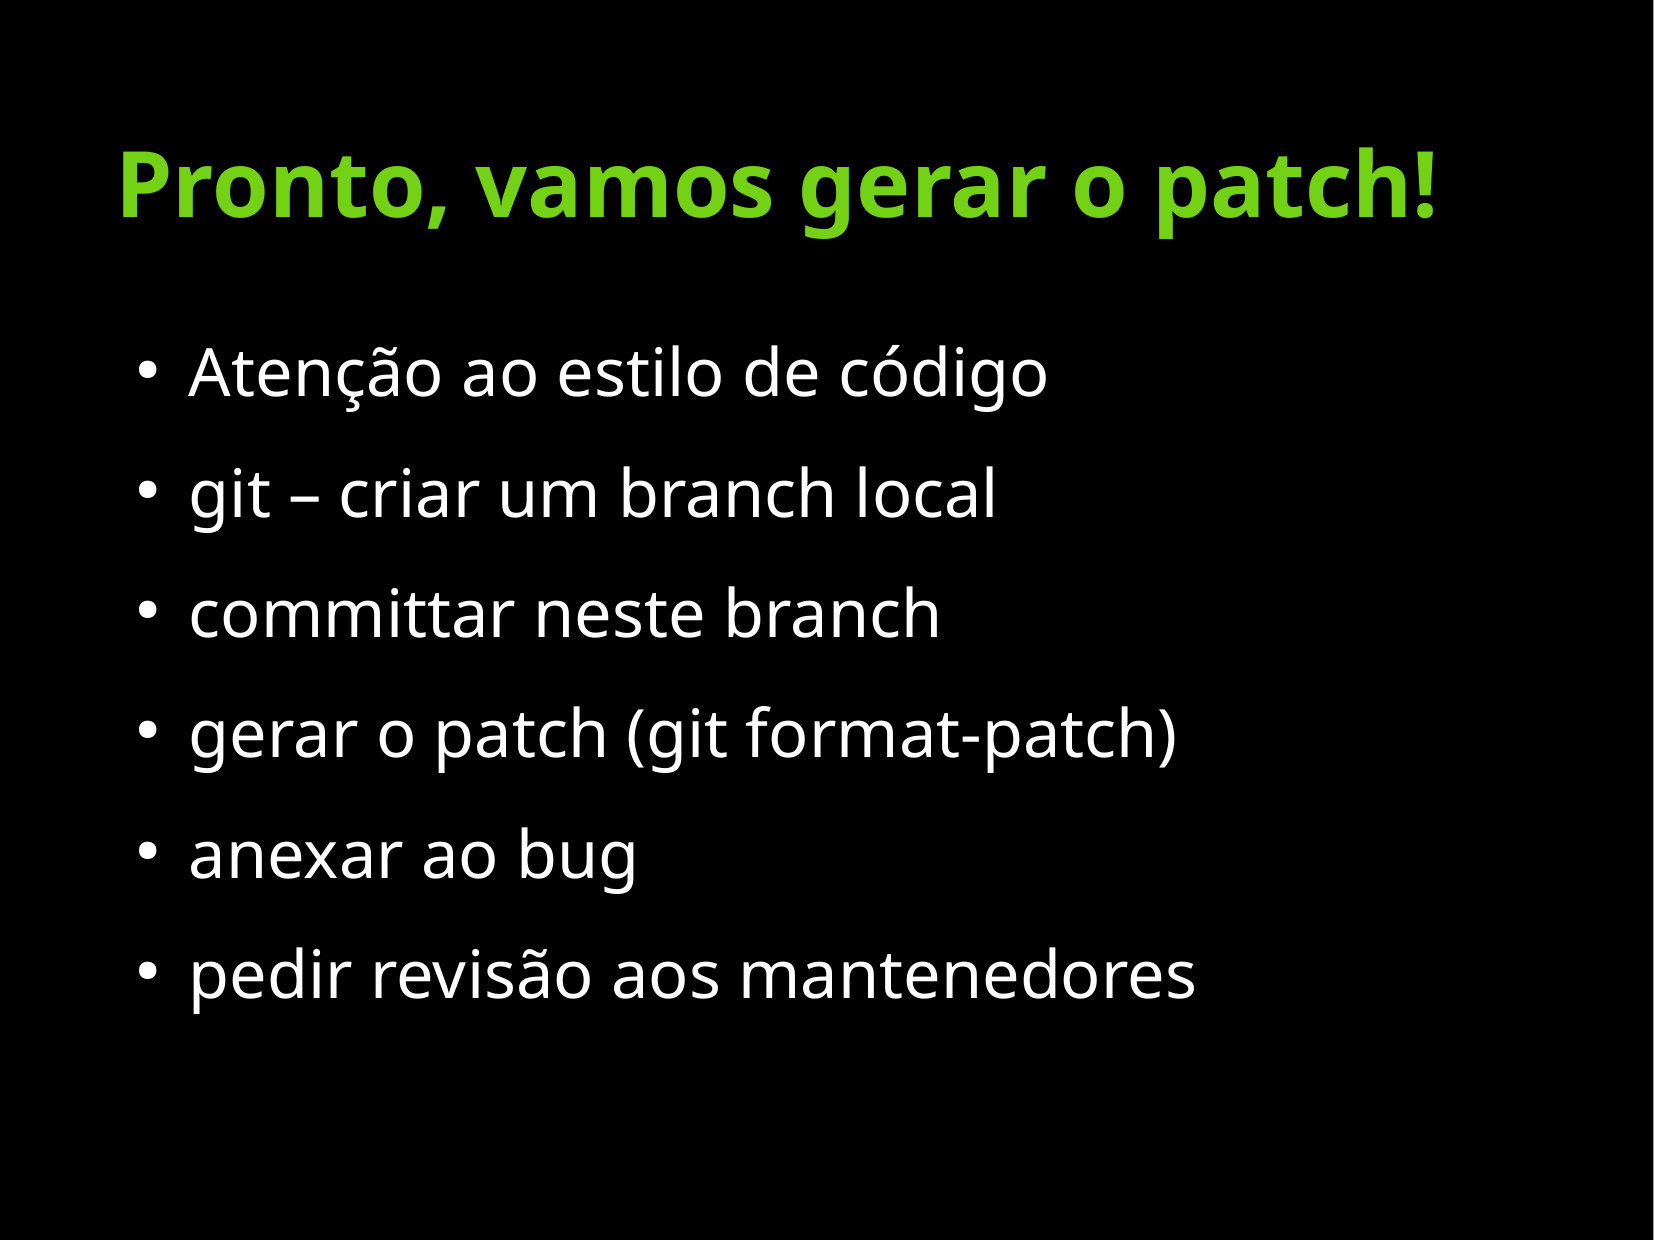

# Pronto, vamos gerar o patch!
Atenção ao estilo de código
git – criar um branch local
committar neste branch
gerar o patch (git format-patch)
anexar ao bug
pedir revisão aos mantenedores